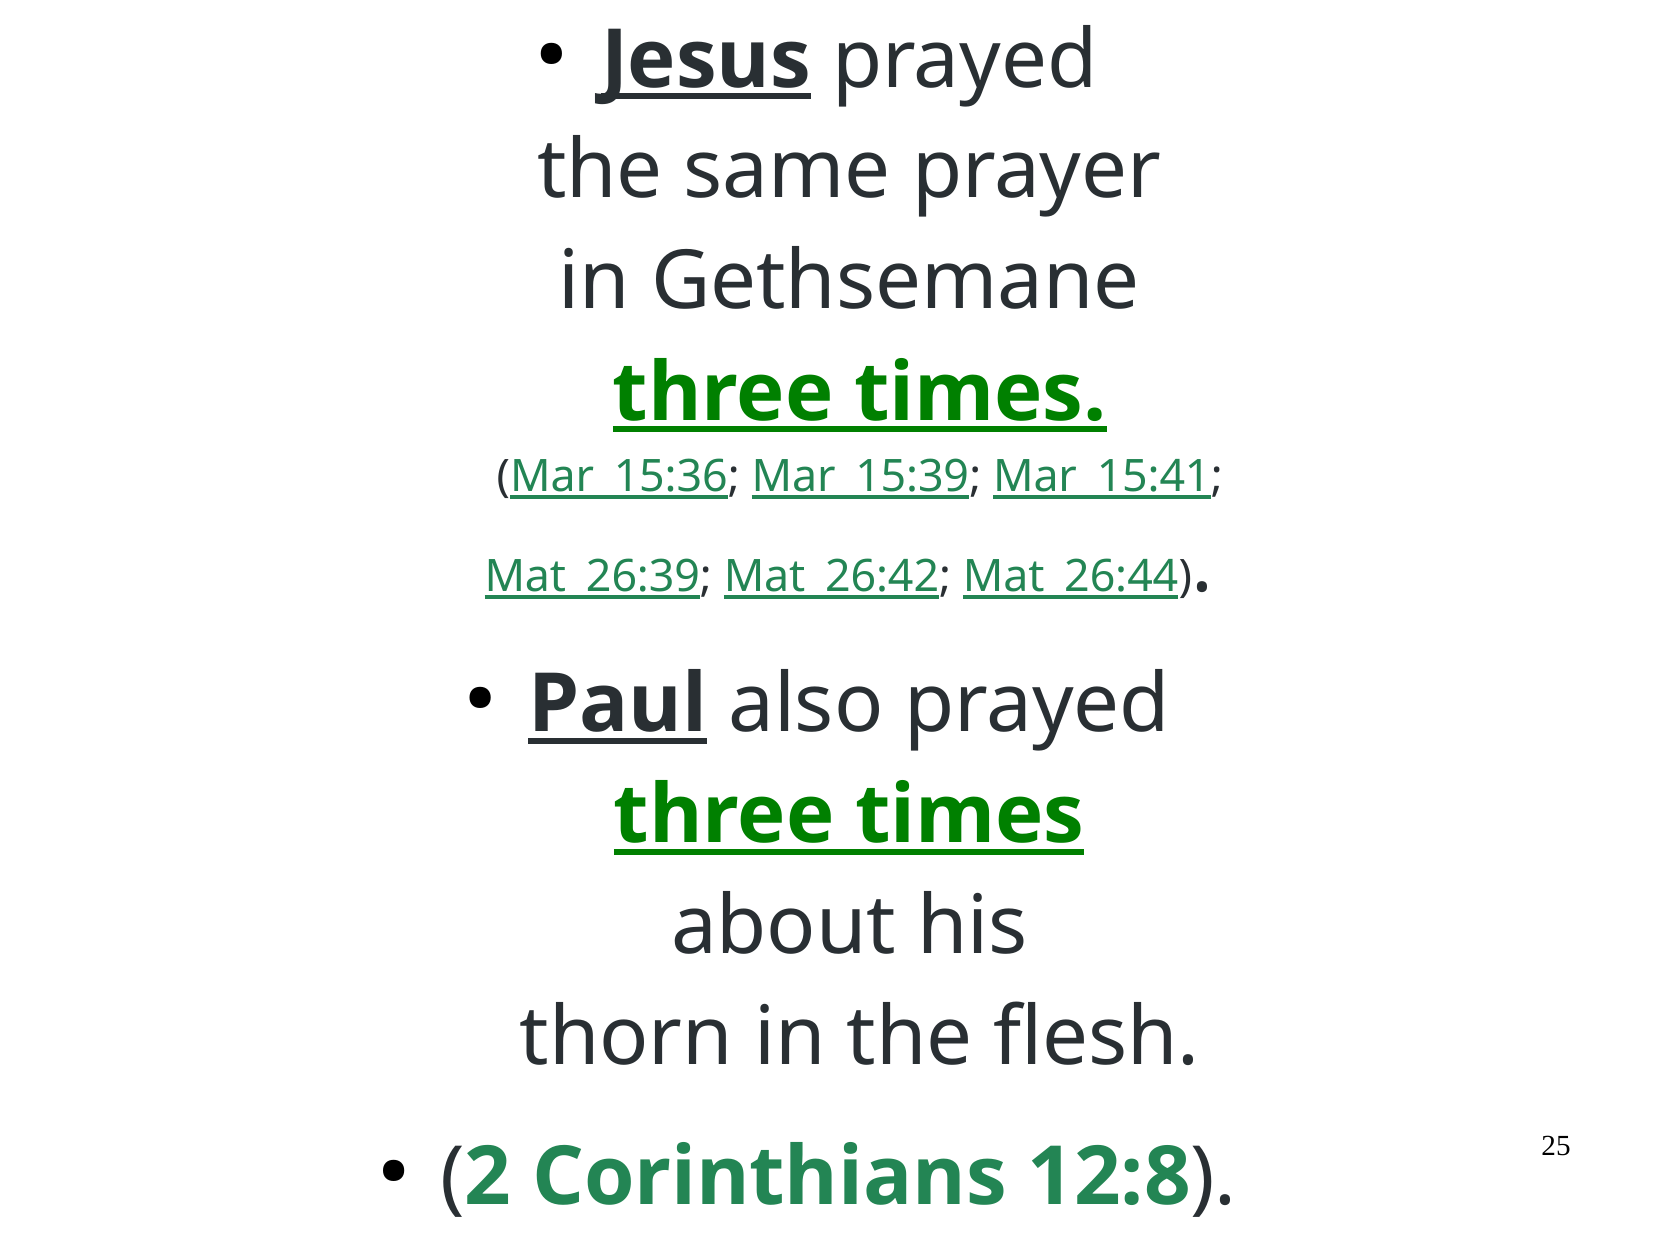

# Jesus prayed the same prayer in Gethsemane three times. (Mar_15:36; Mar_15:39; Mar_15:41; Mat_26:39; Mat_26:42; Mat_26:44).
Paul also prayed
three times
about his
thorn in the flesh.
(2 Corinthians 12:8).
25